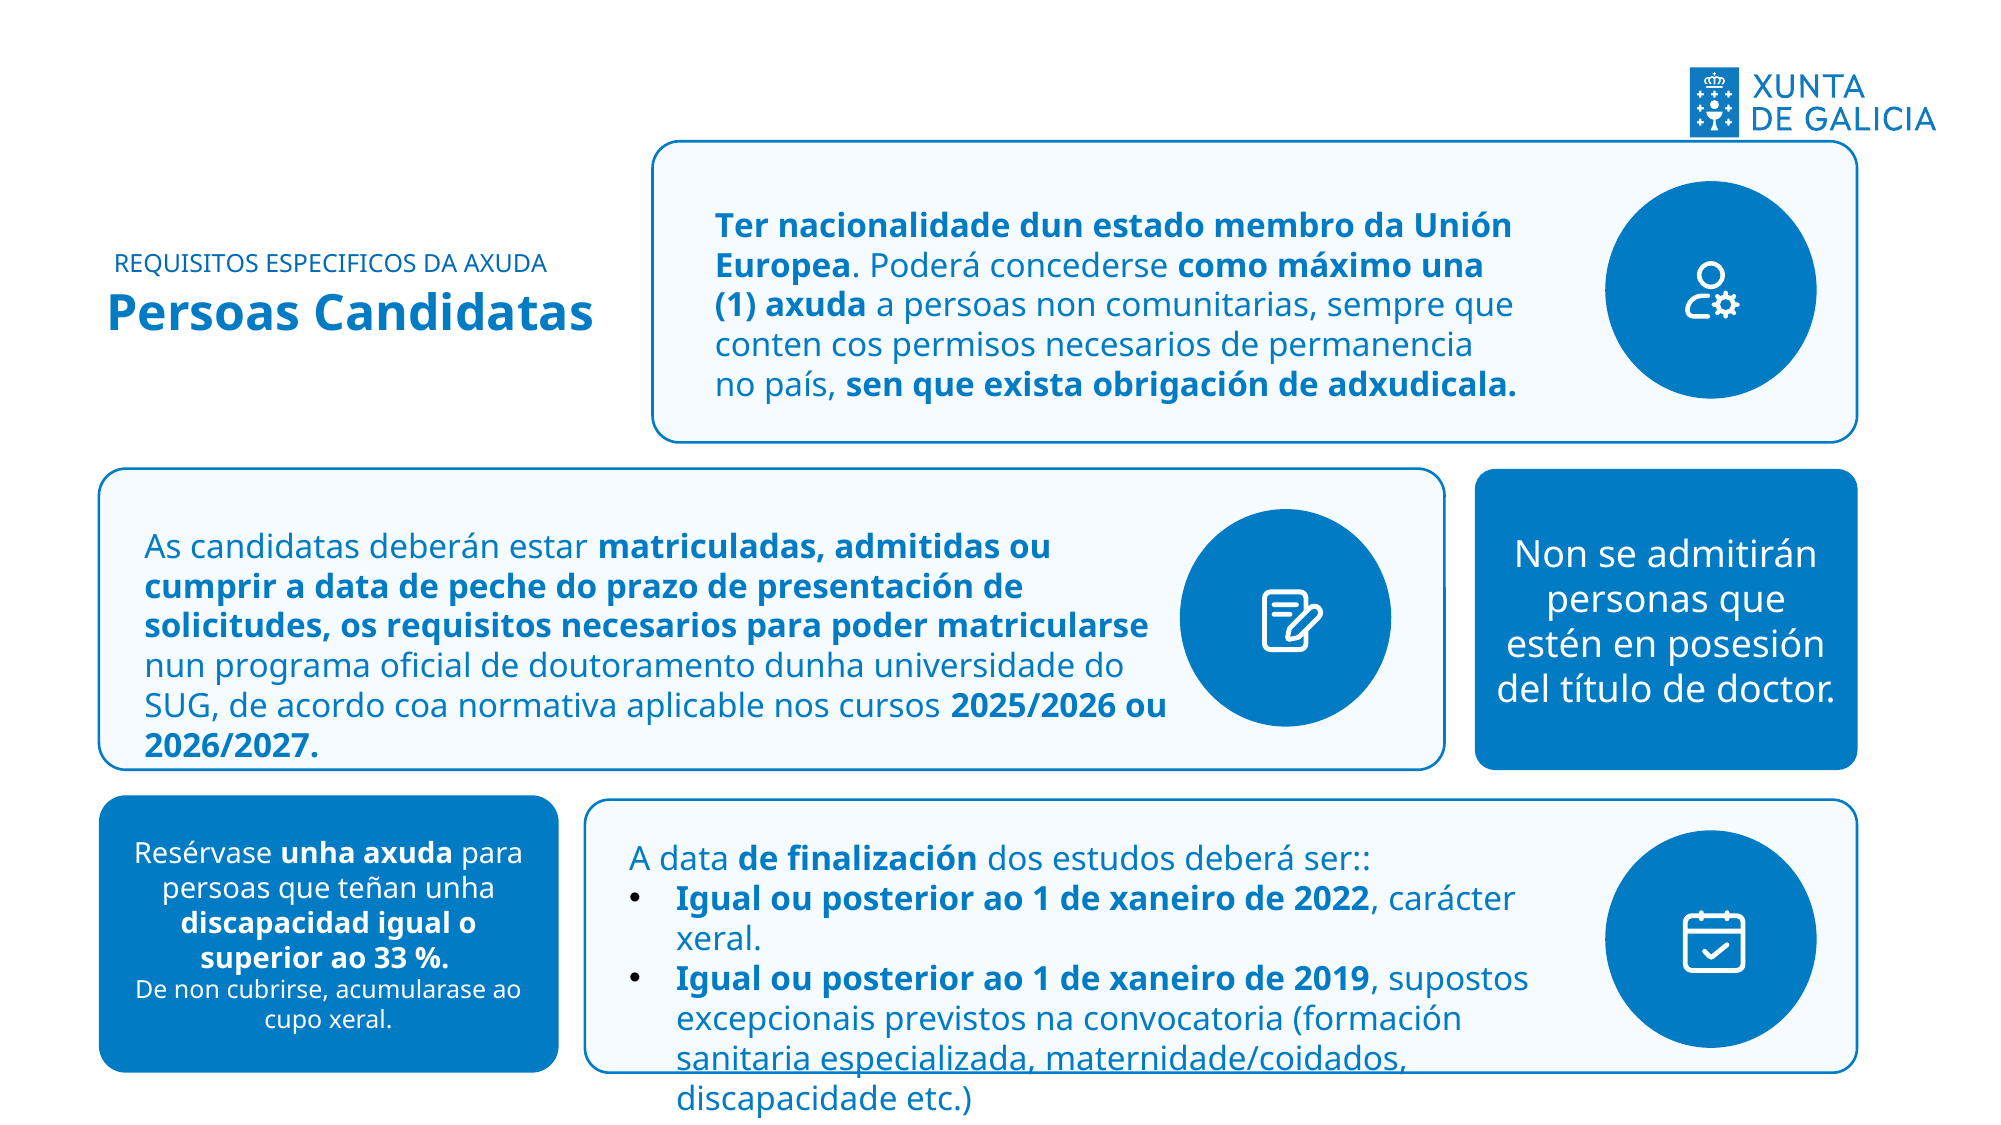

Ter nacionalidade dun estado membro da Unión Europea. Poderá concederse como máximo una (1) axuda a persoas non comunitarias, sempre que conten cos permisos necesarios de permanencia no país, sen que exista obrigación de adxudicala.
REQUISITOS ESPECIFICOS DA AXUDA
Persoas Candidatas
Non se admitirán personas que estén en posesión del título de doctor.
As candidatas deberán estar matriculadas, admitidas ou cumprir a data de peche do prazo de presentación de solicitudes, os requisitos necesarios para poder matricularse nun programa oficial de doutoramento dunha universidade do SUG, de acordo coa normativa aplicable nos cursos 2025/2026 ou 2026/2027.
Resérvase unha axuda para persoas que teñan unha discapacidad igual o superior ao 33 %.
De non cubrirse, acumularase ao cupo xeral.
A data de finalización dos estudos deberá ser::
Igual ou posterior ao 1 de xaneiro de 2022, carácter xeral.
Igual ou posterior ao 1 de xaneiro de 2019, supostos excepcionais previstos na convocatoria (formación sanitaria especializada, maternidade/coidados, discapacidade etc.)